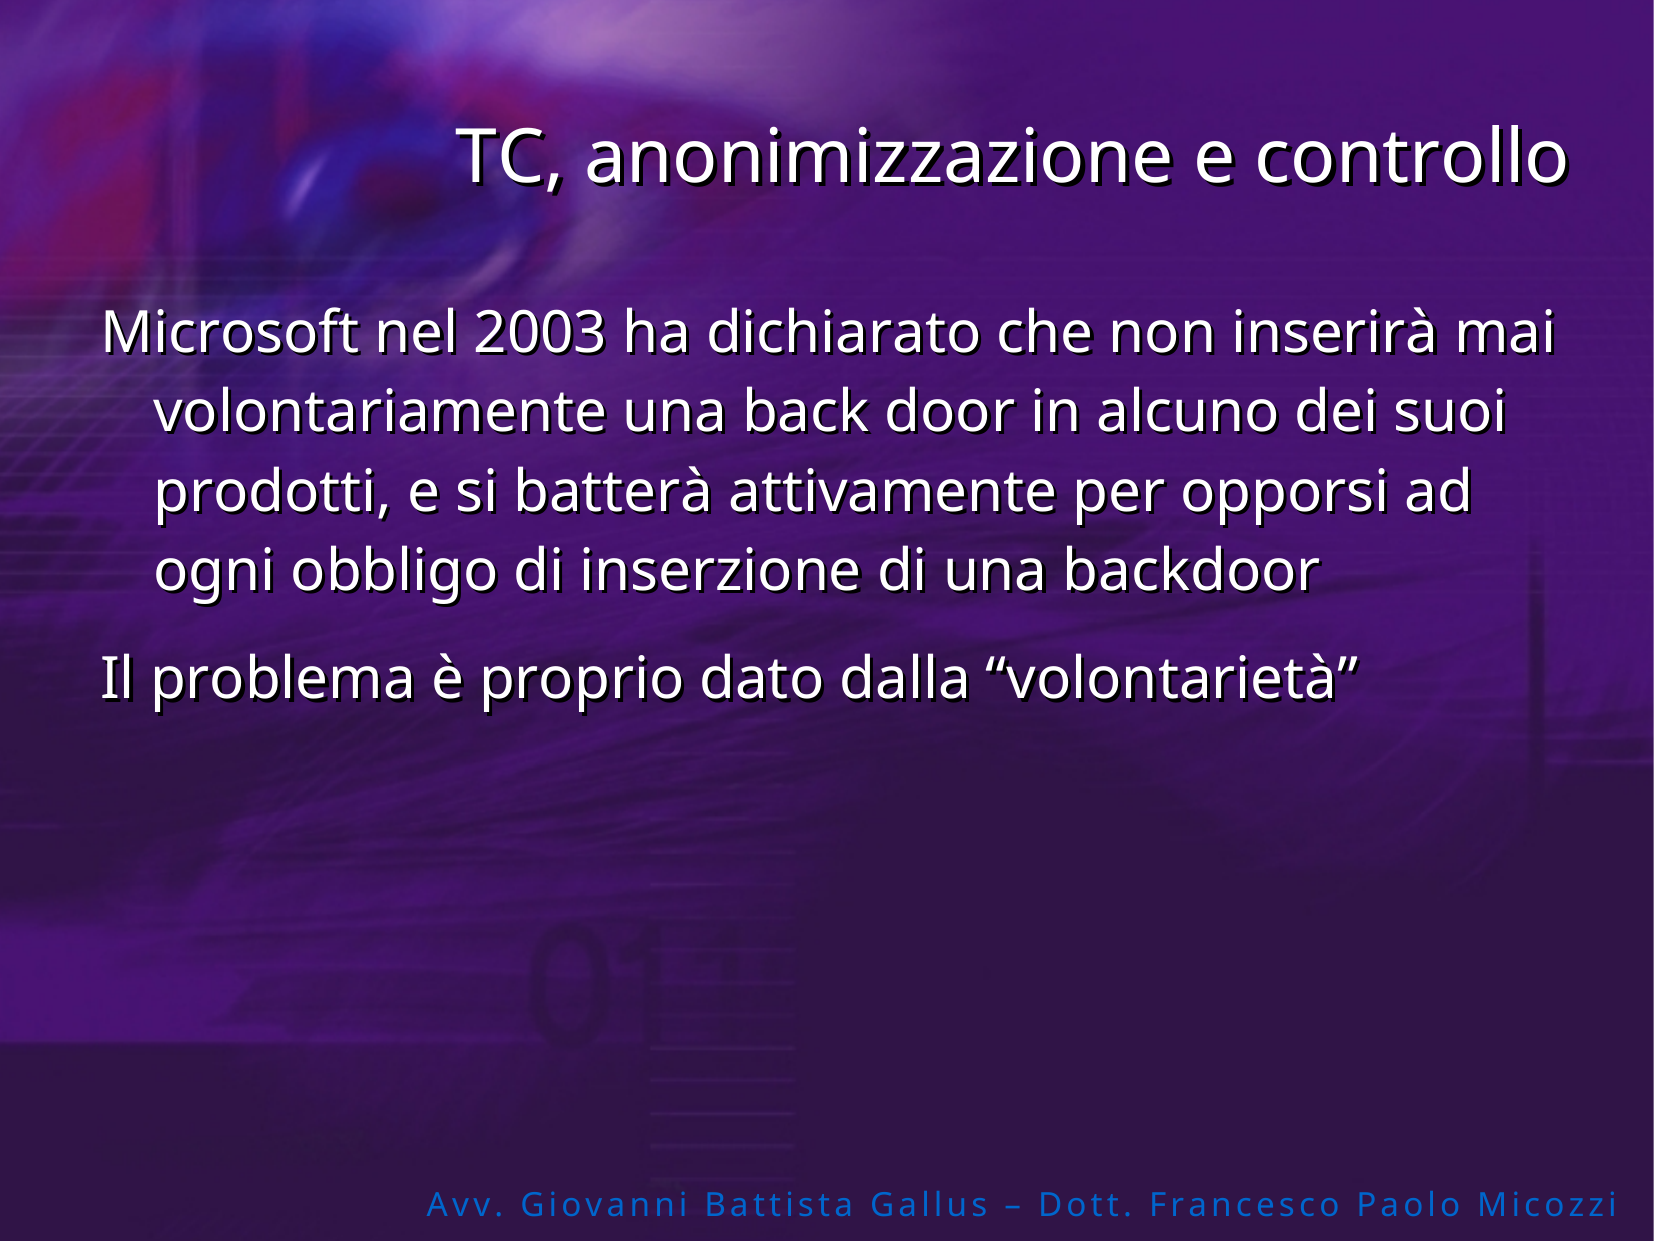

# TC, anonimizzazione e controllo
Microsoft nel 2003 ha dichiarato che non inserirà mai volontariamente una back door in alcuno dei suoi prodotti, e si batterà attivamente per opporsi ad ogni obbligo di inserzione di una backdoor
Il problema è proprio dato dalla “volontarietà”
dott. Francesco Paolo Micozzi - f.micozzi@studionati.it